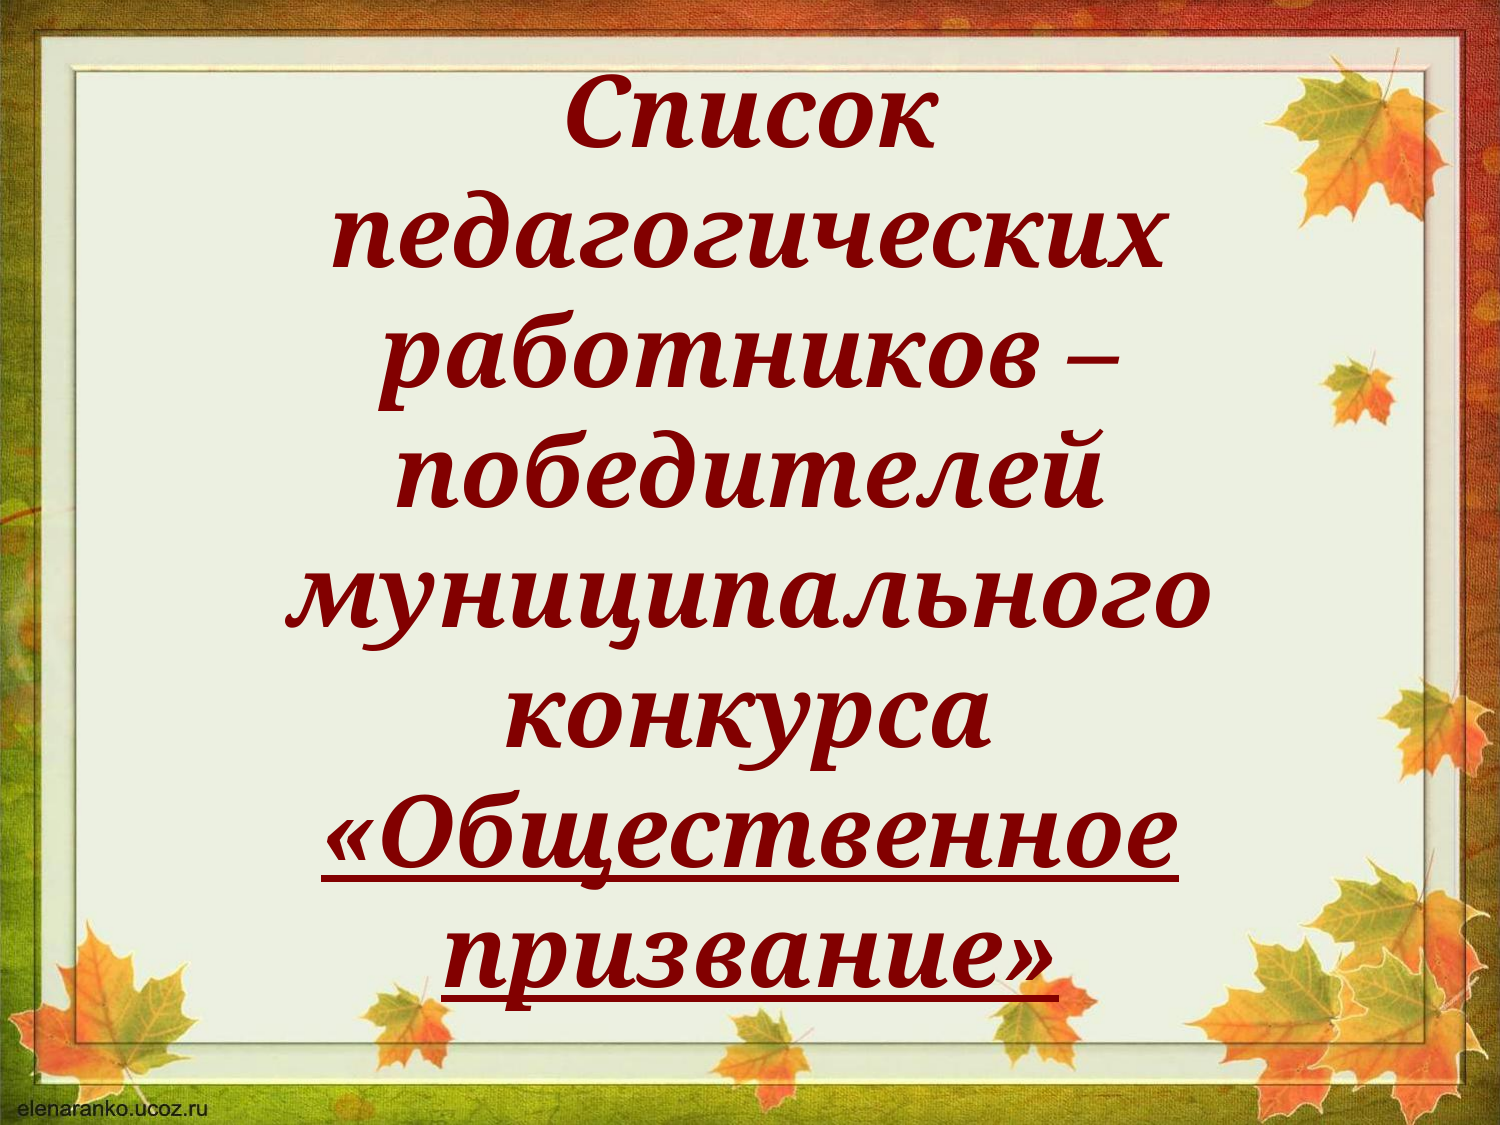

# Список педагогических работников – победителей муниципального конкурса «Общественное призвание»